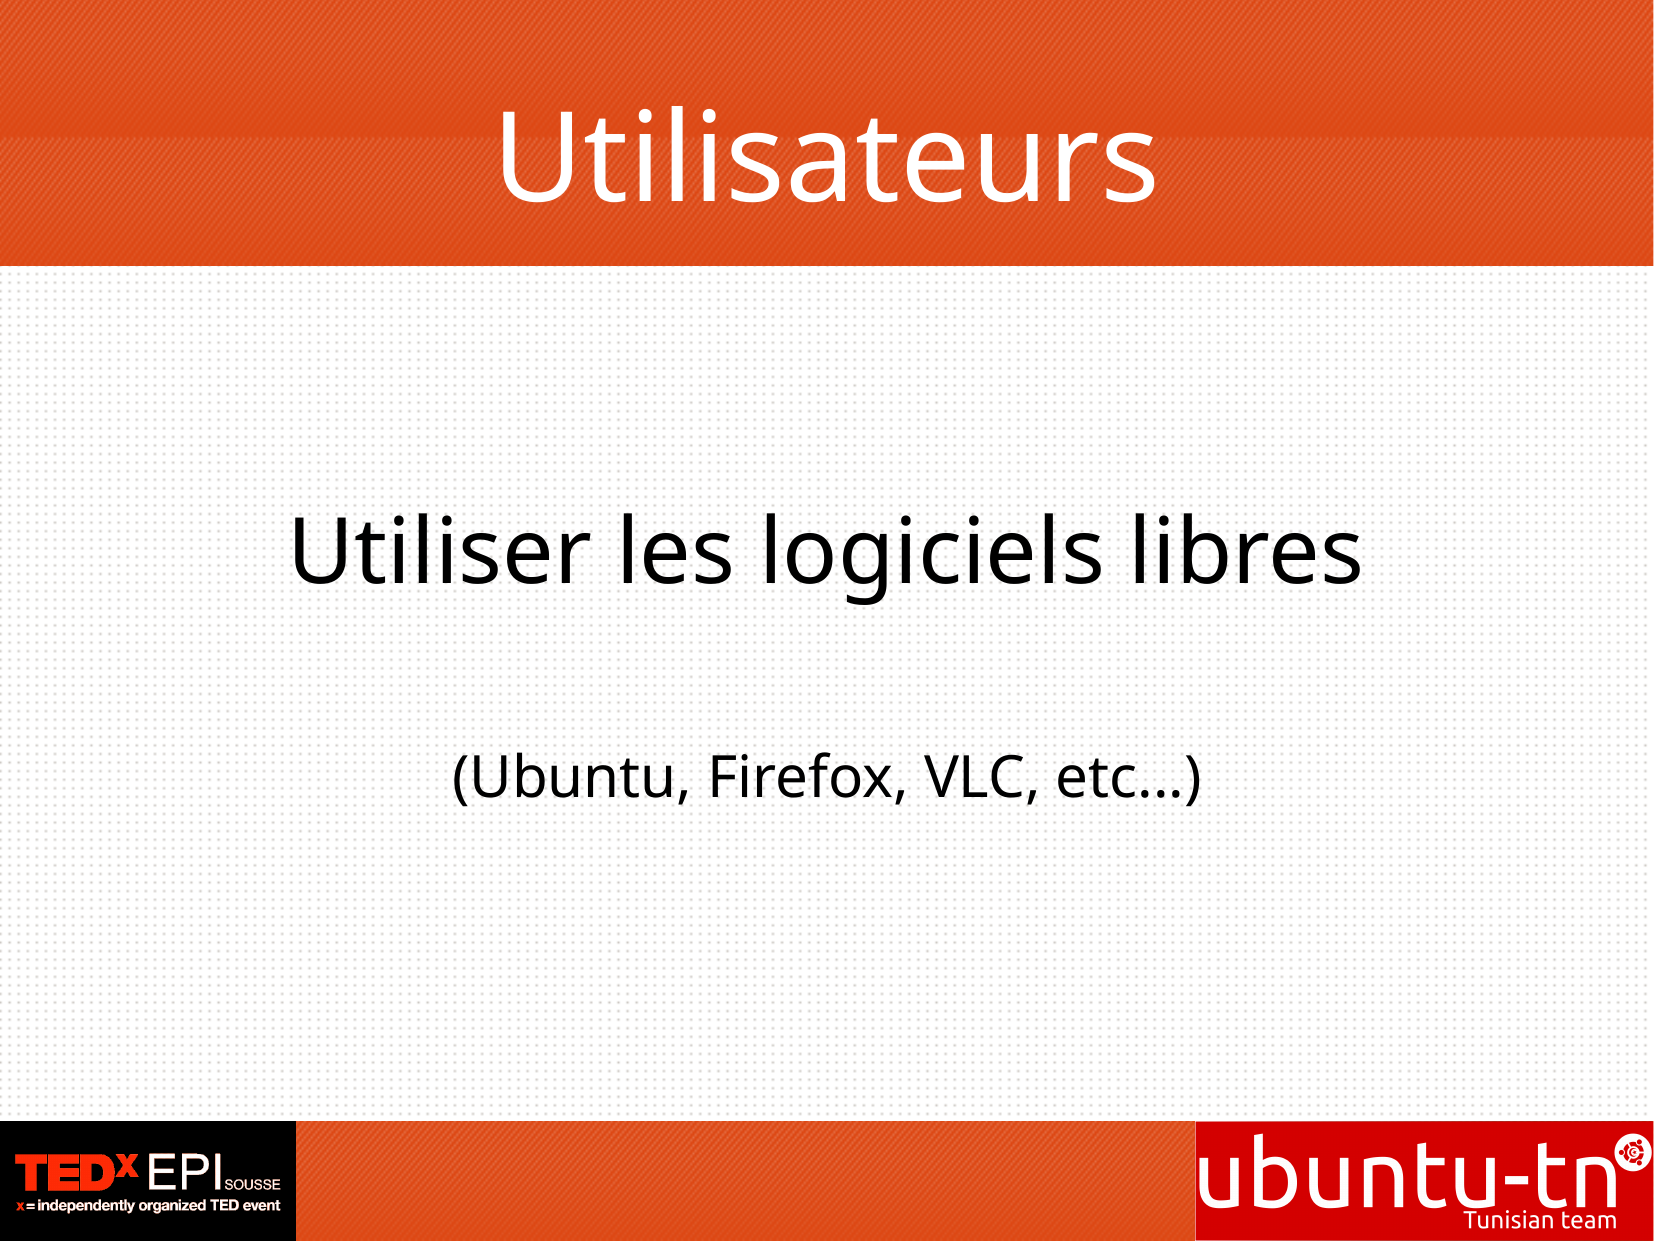

# Utilisateurs
Utiliser les logiciels libres
(Ubuntu, Firefox, VLC, etc...)